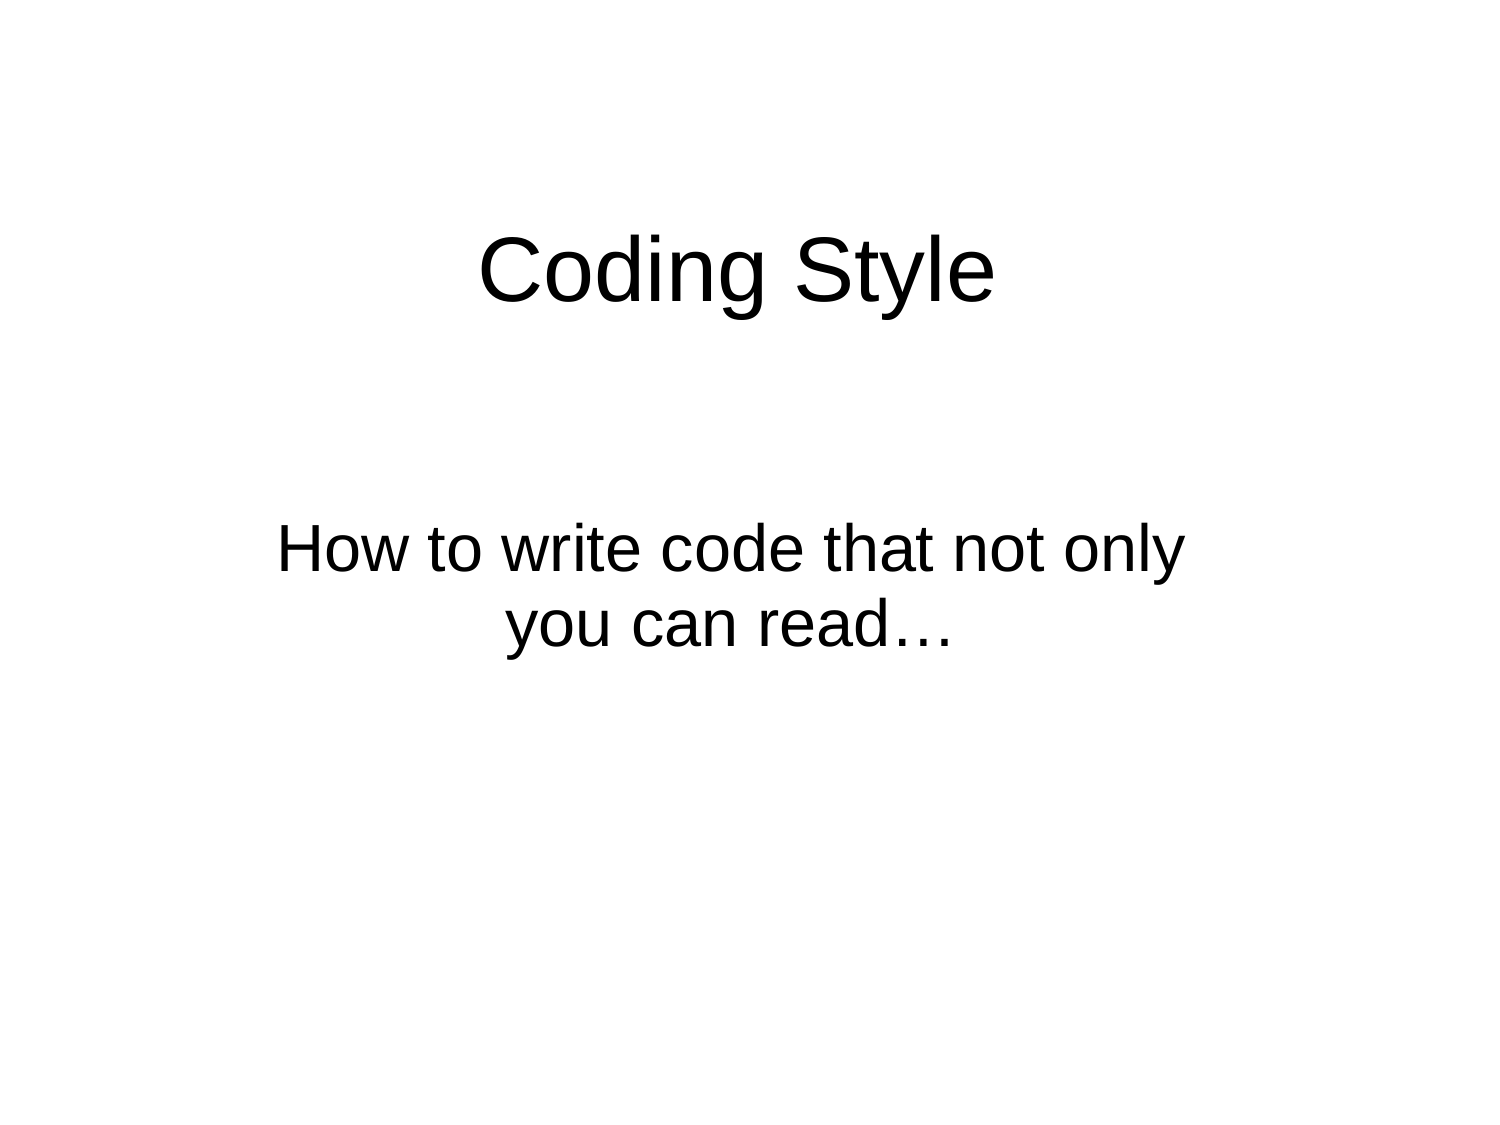

# Coding Style
How to write code that not only you can read…